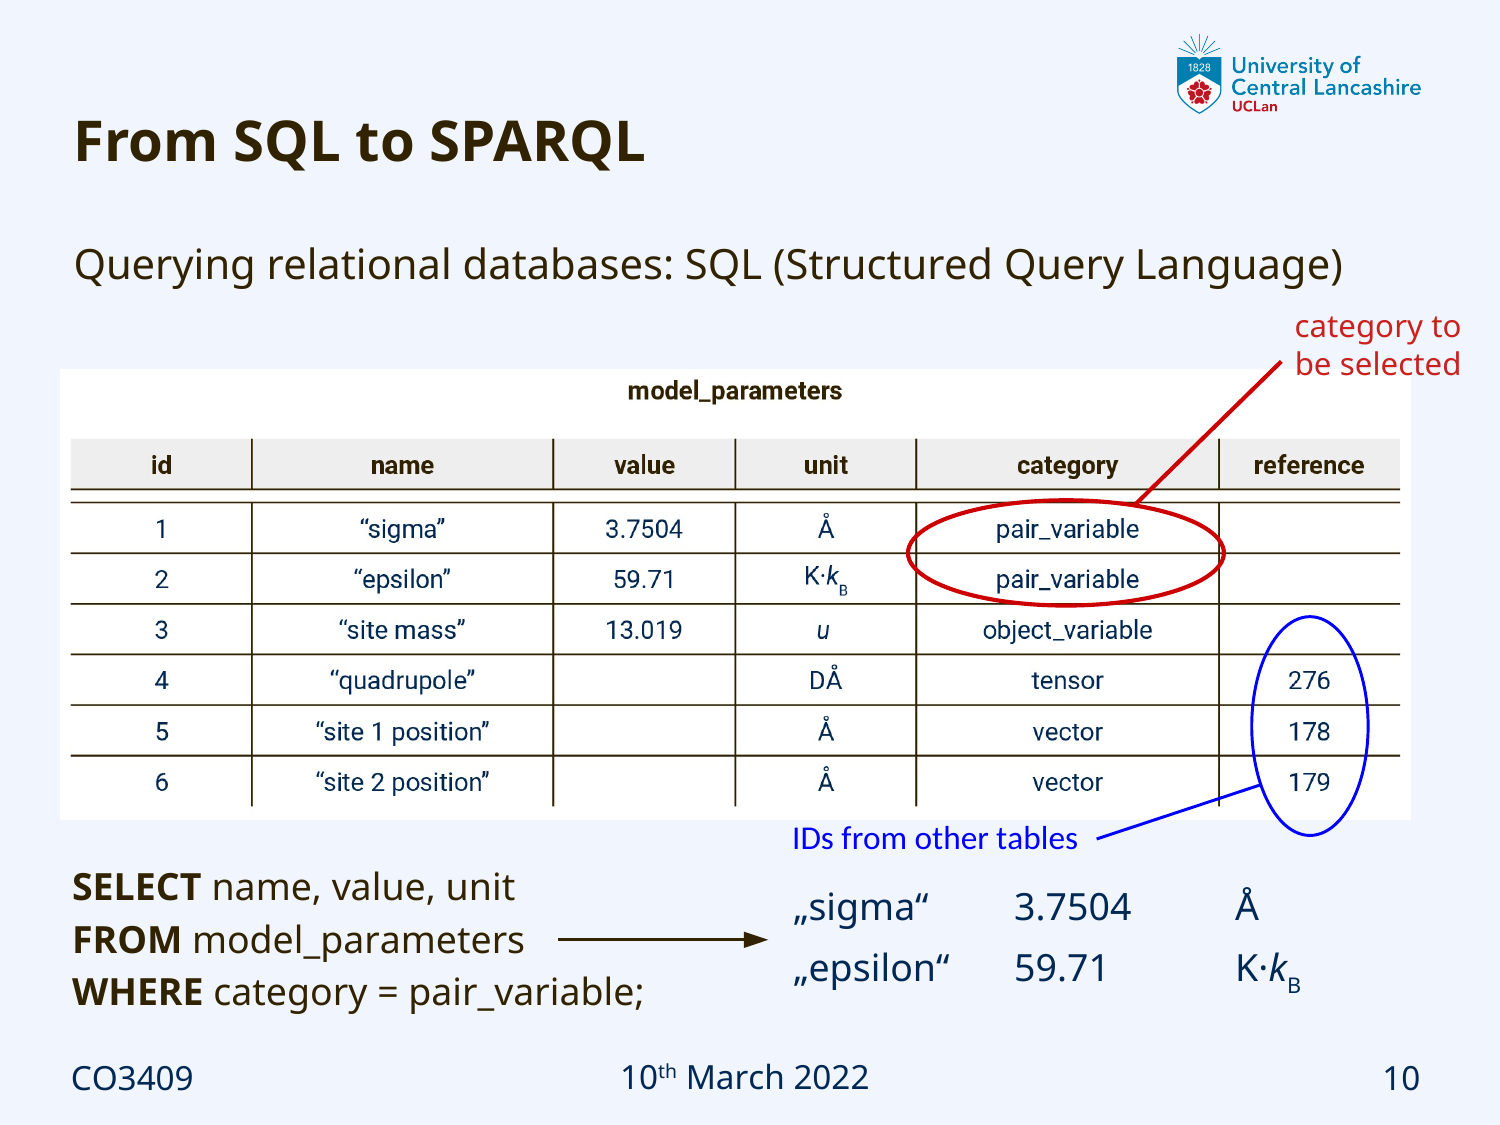

# From SQL to SPARQL
Querying relational databases: SQL (Structured Query Language)
category to
be selected
IDs from other tables
SELECT name, value, unit
FROM model_parameters
WHERE category = pair_variable;
„sigma“		3.7504		Å
„epsilon“	59.71		K·kB